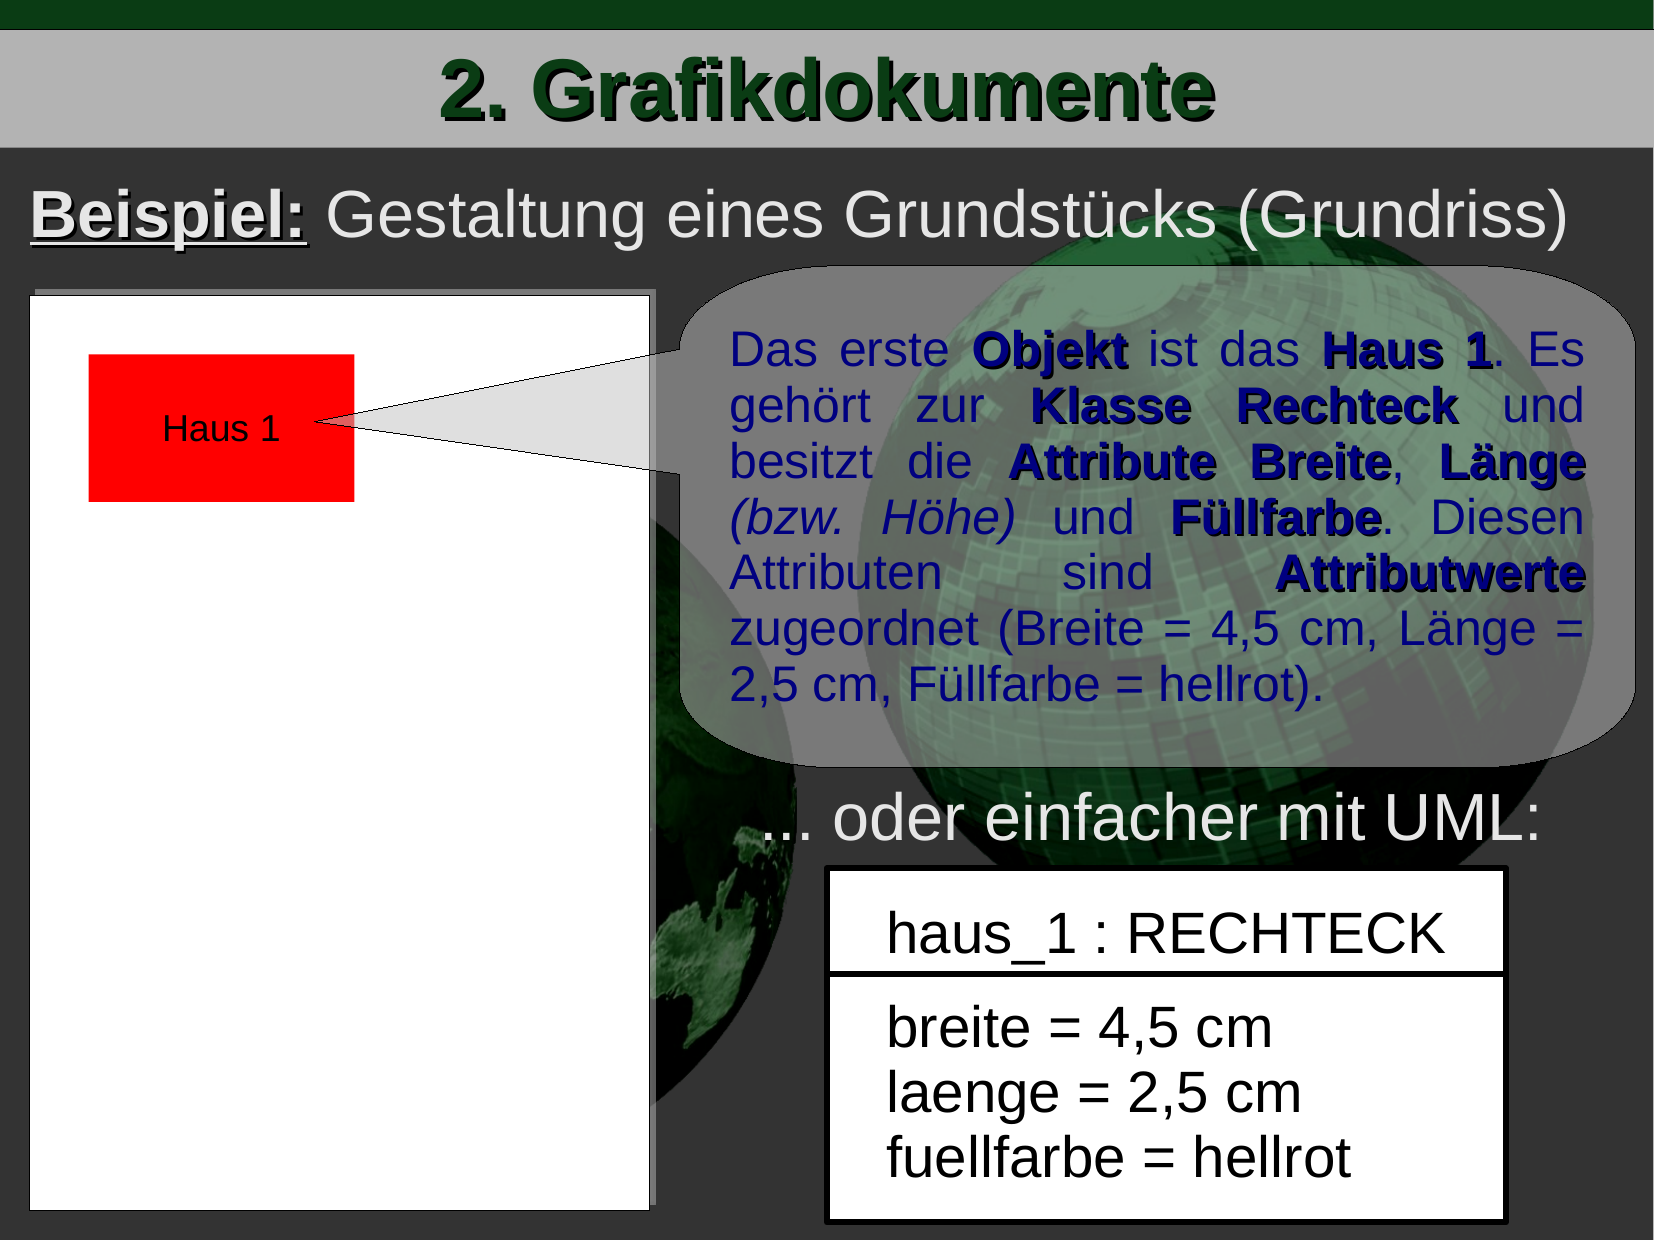

# 2. Grafikdokumente
Beispiel: Gestaltung eines Grundstücks (Grundriss)
Das erste Objekt ist das Haus 1. Es gehört zur Klasse Rechteck und besitzt die Attribute Breite, Länge (bzw. Höhe) und Füllfarbe. Diesen Attributen sind Attributwerte zugeordnet (Breite = 4,5 cm, Länge = 2,5 cm, Füllfarbe = hellrot).
Haus 1
... oder einfacher mit UML:
haus_1 : RECHTECK
breite = 4,5 cm
laenge = 2,5 cm
fuellfarbe = hellrot